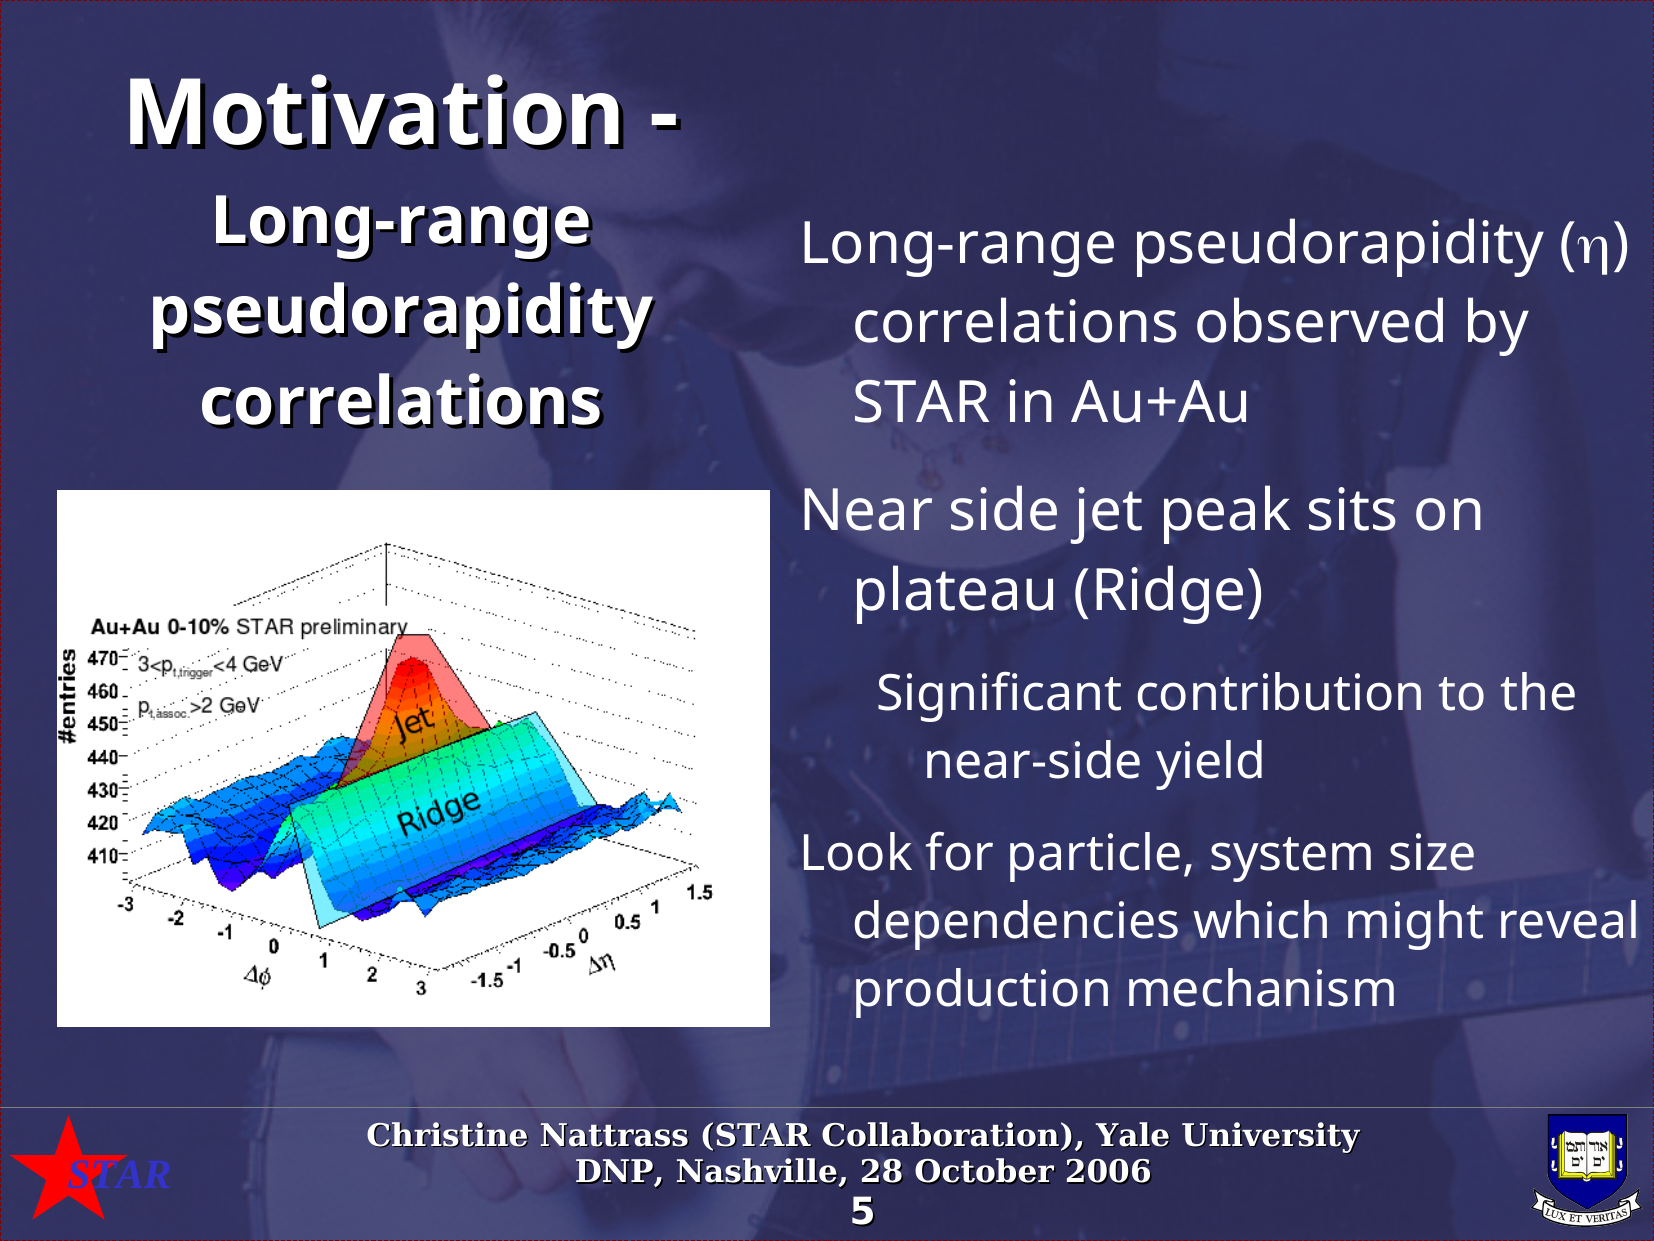

# Motivation - Long-range pseudorapidity correlations
Long-range pseudorapidity () correlations observed by STAR in Au+Au
Near side jet peak sits on plateau (Ridge)
Significant contribution to the near-side yield
Look for particle, system size dependencies which might reveal production mechanism
5